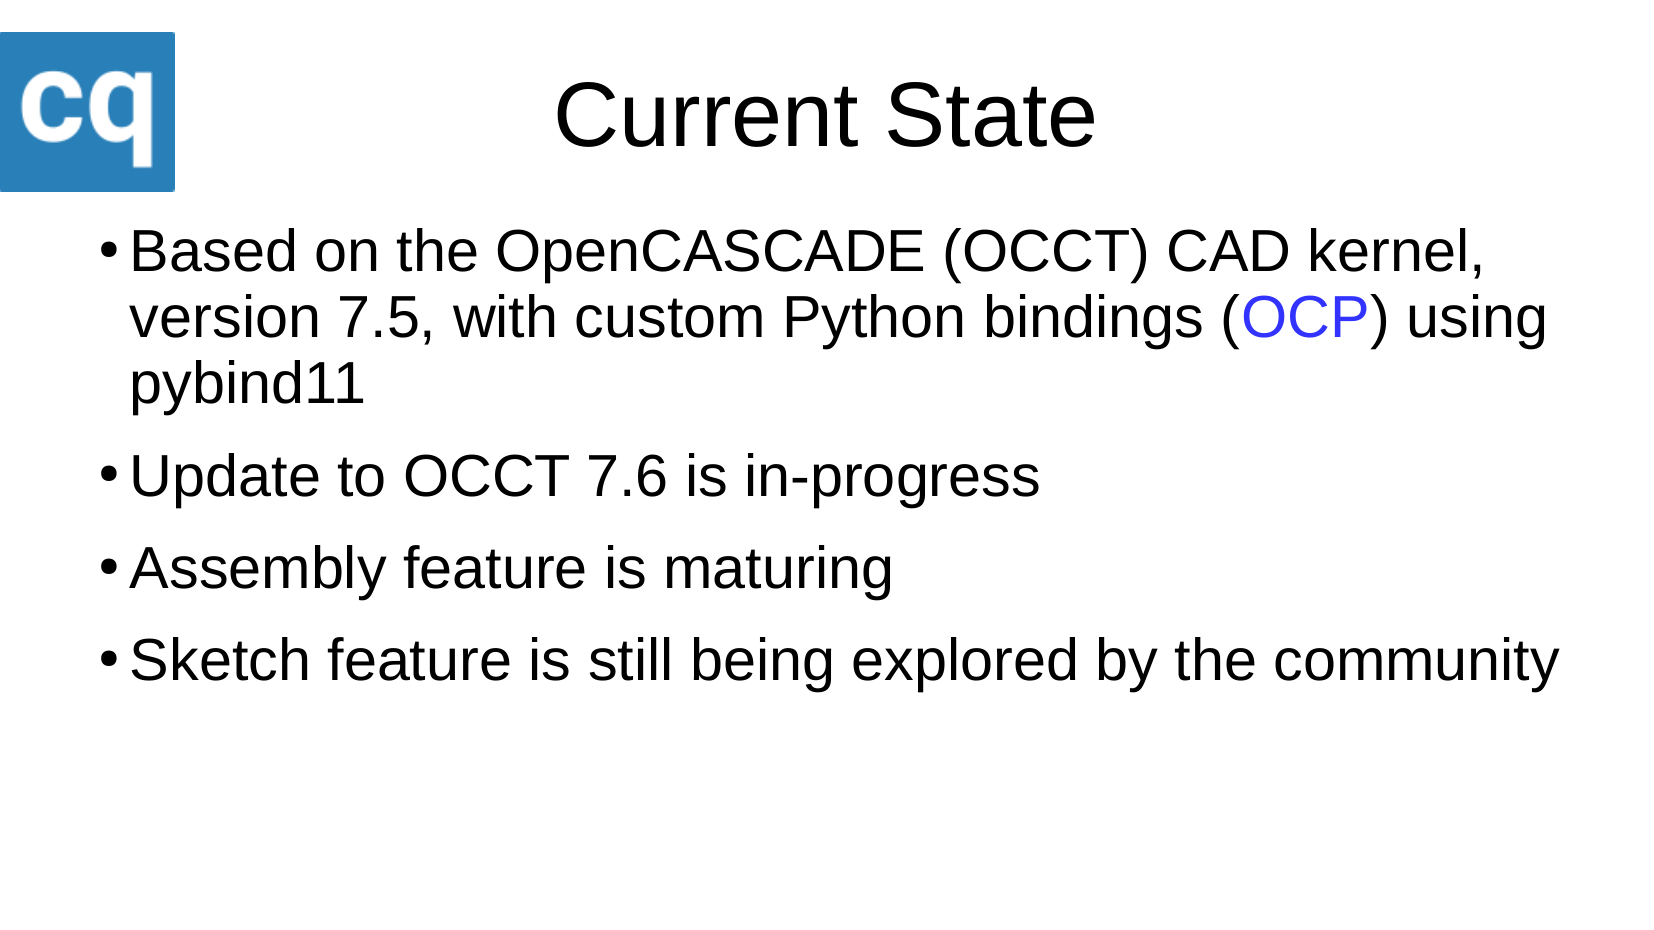

# Current State
Based on the OpenCASCADE (OCCT) CAD kernel, version 7.5, with custom Python bindings (OCP) using pybind11
Update to OCCT 7.6 is in-progress
Assembly feature is maturing
Sketch feature is still being explored by the community